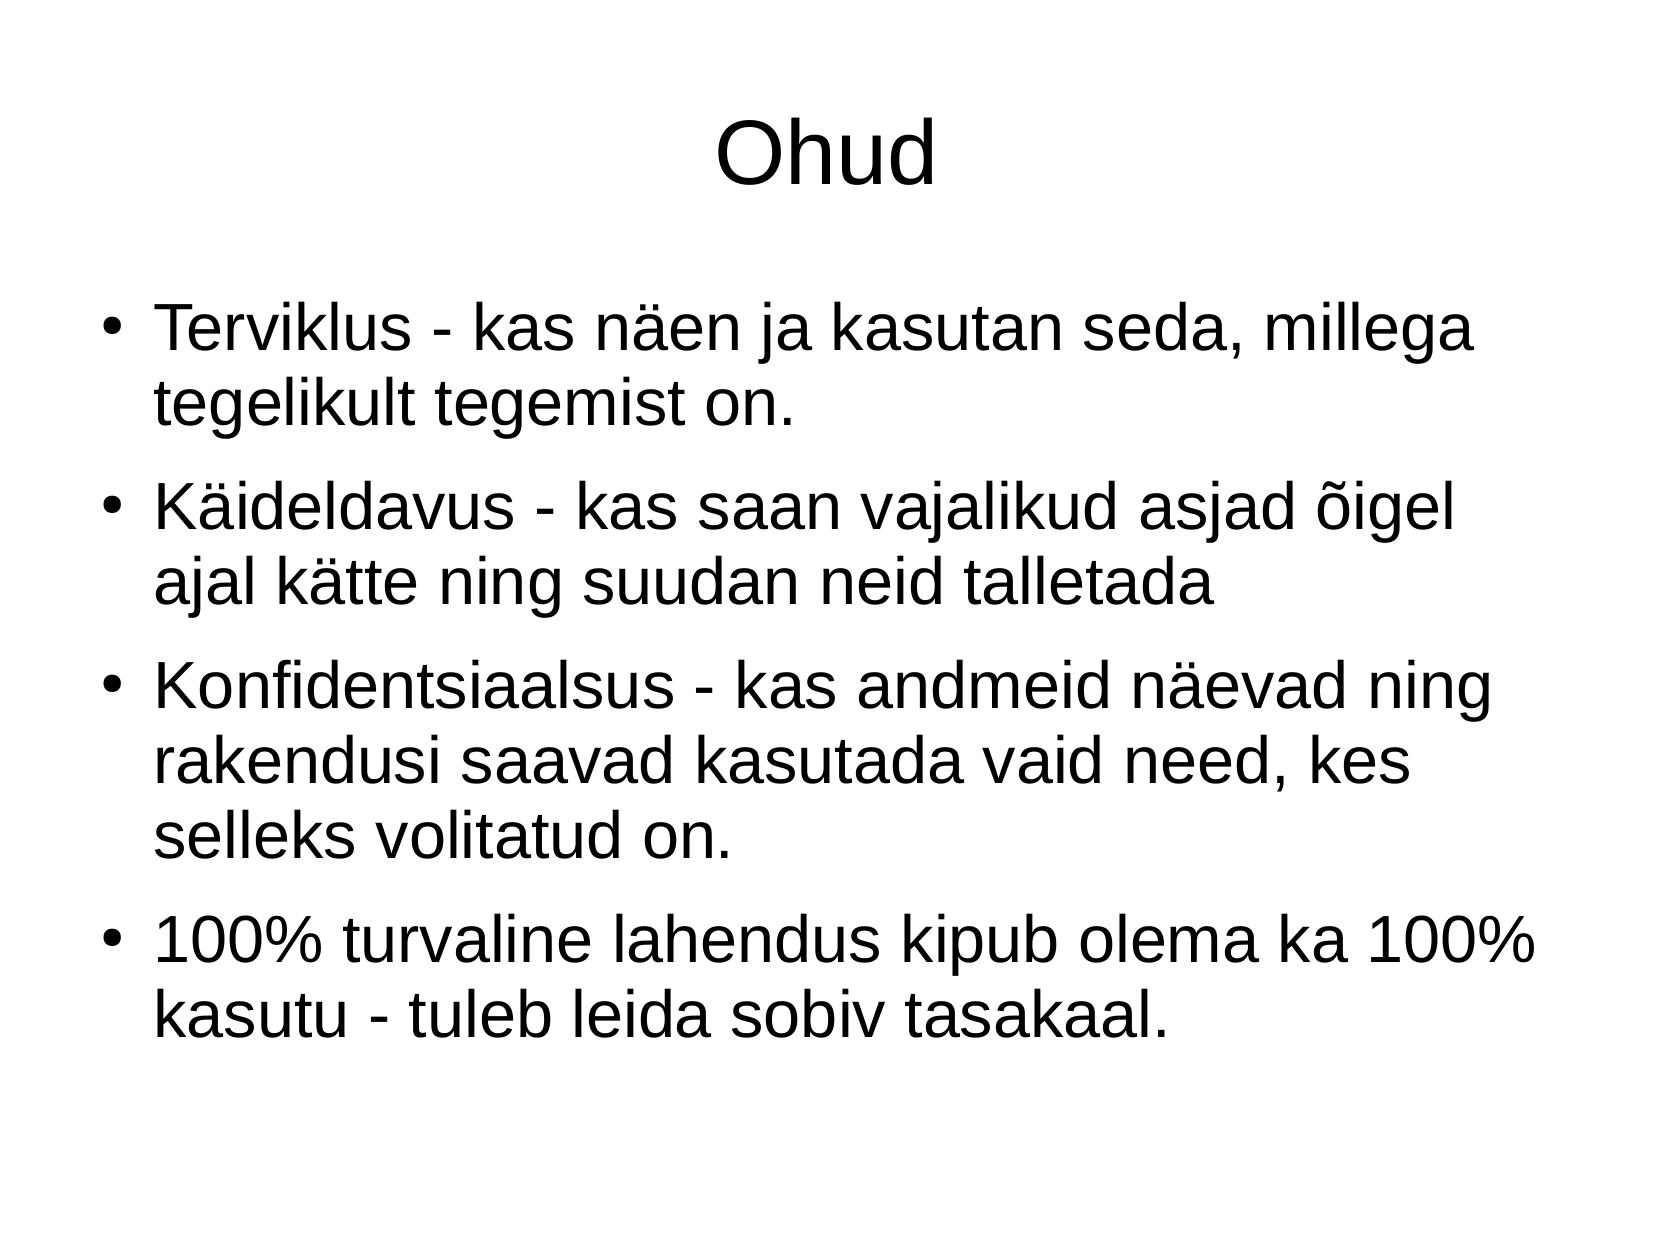

# Ohud
Terviklus - kas näen ja kasutan seda, millega tegelikult tegemist on.
Käideldavus - kas saan vajalikud asjad õigel ajal kätte ning suudan neid talletada
Konfidentsiaalsus - kas andmeid näevad ning rakendusi saavad kasutada vaid need, kes selleks volitatud on.
100% turvaline lahendus kipub olema ka 100% kasutu - tuleb leida sobiv tasakaal.